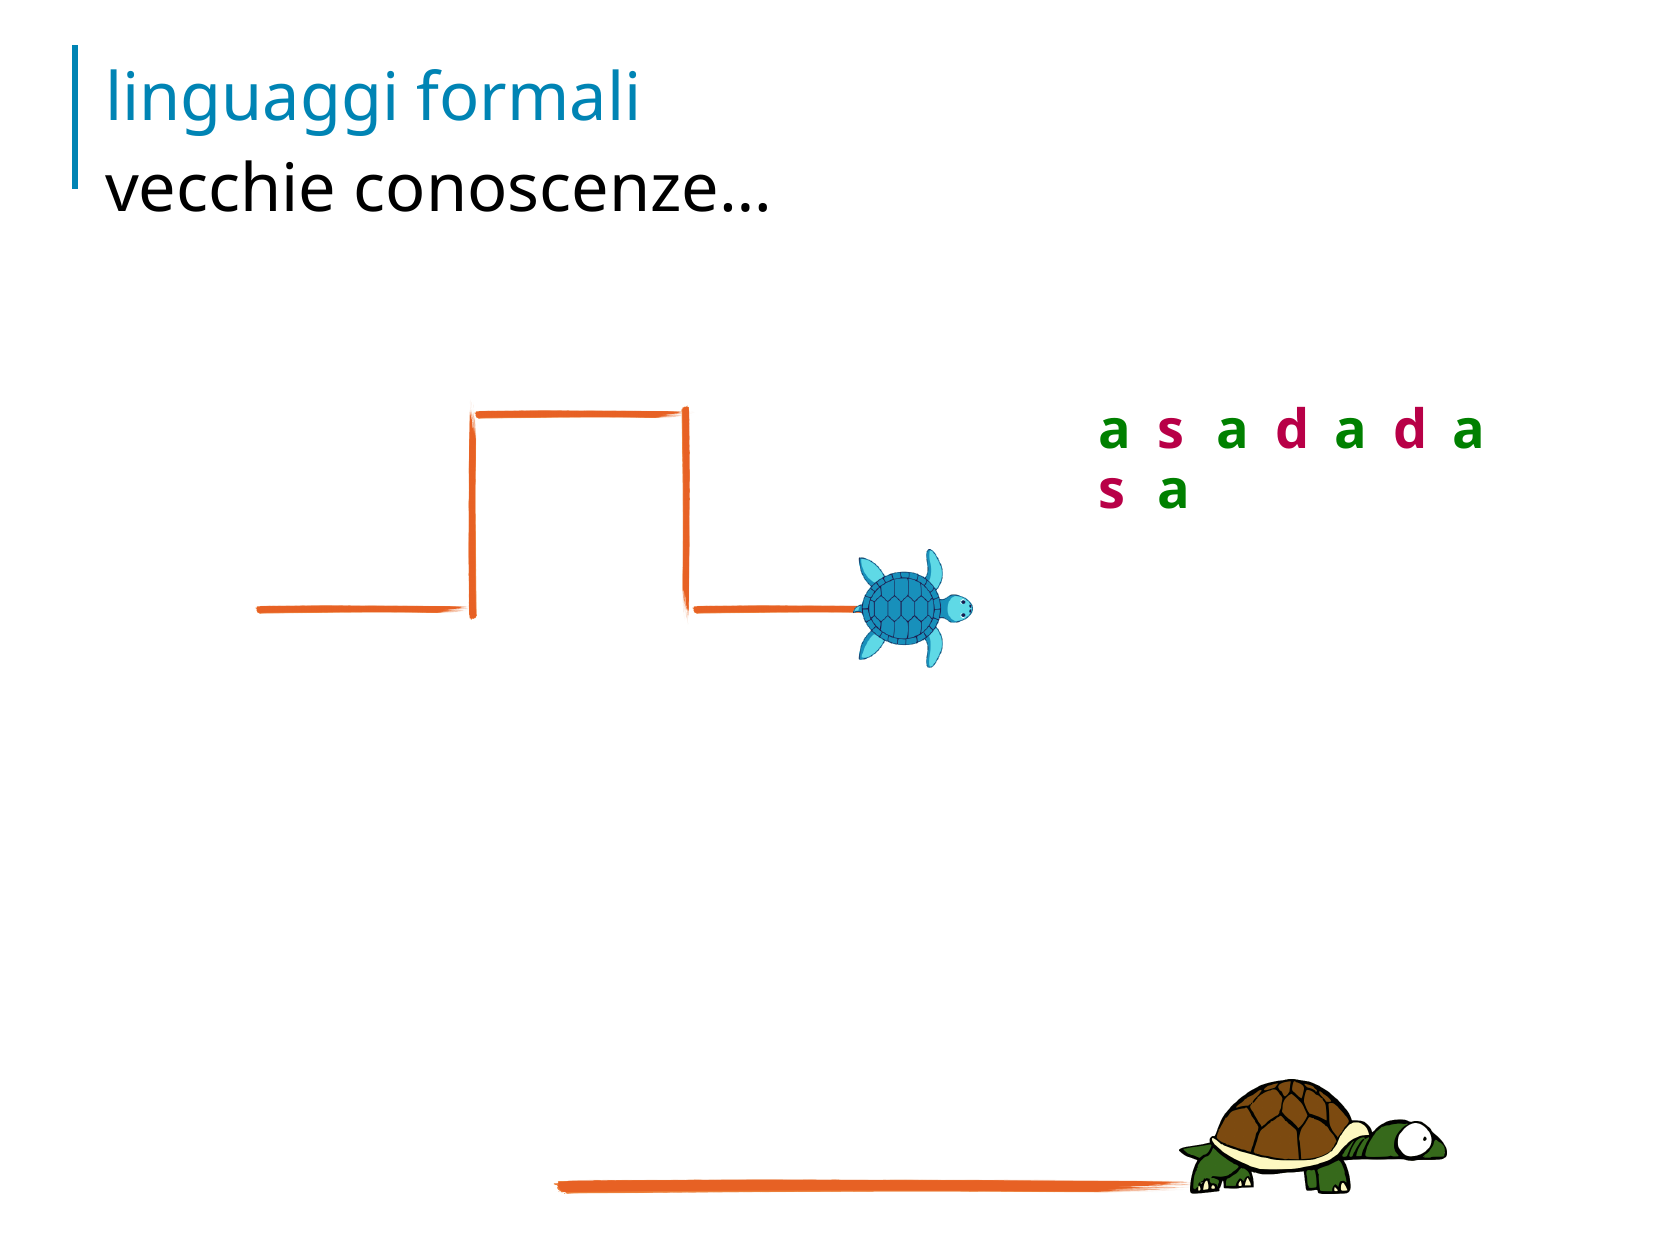

# linguaggi formali vecchie conoscenze…
a
s
a
d
a
d
a
s
a